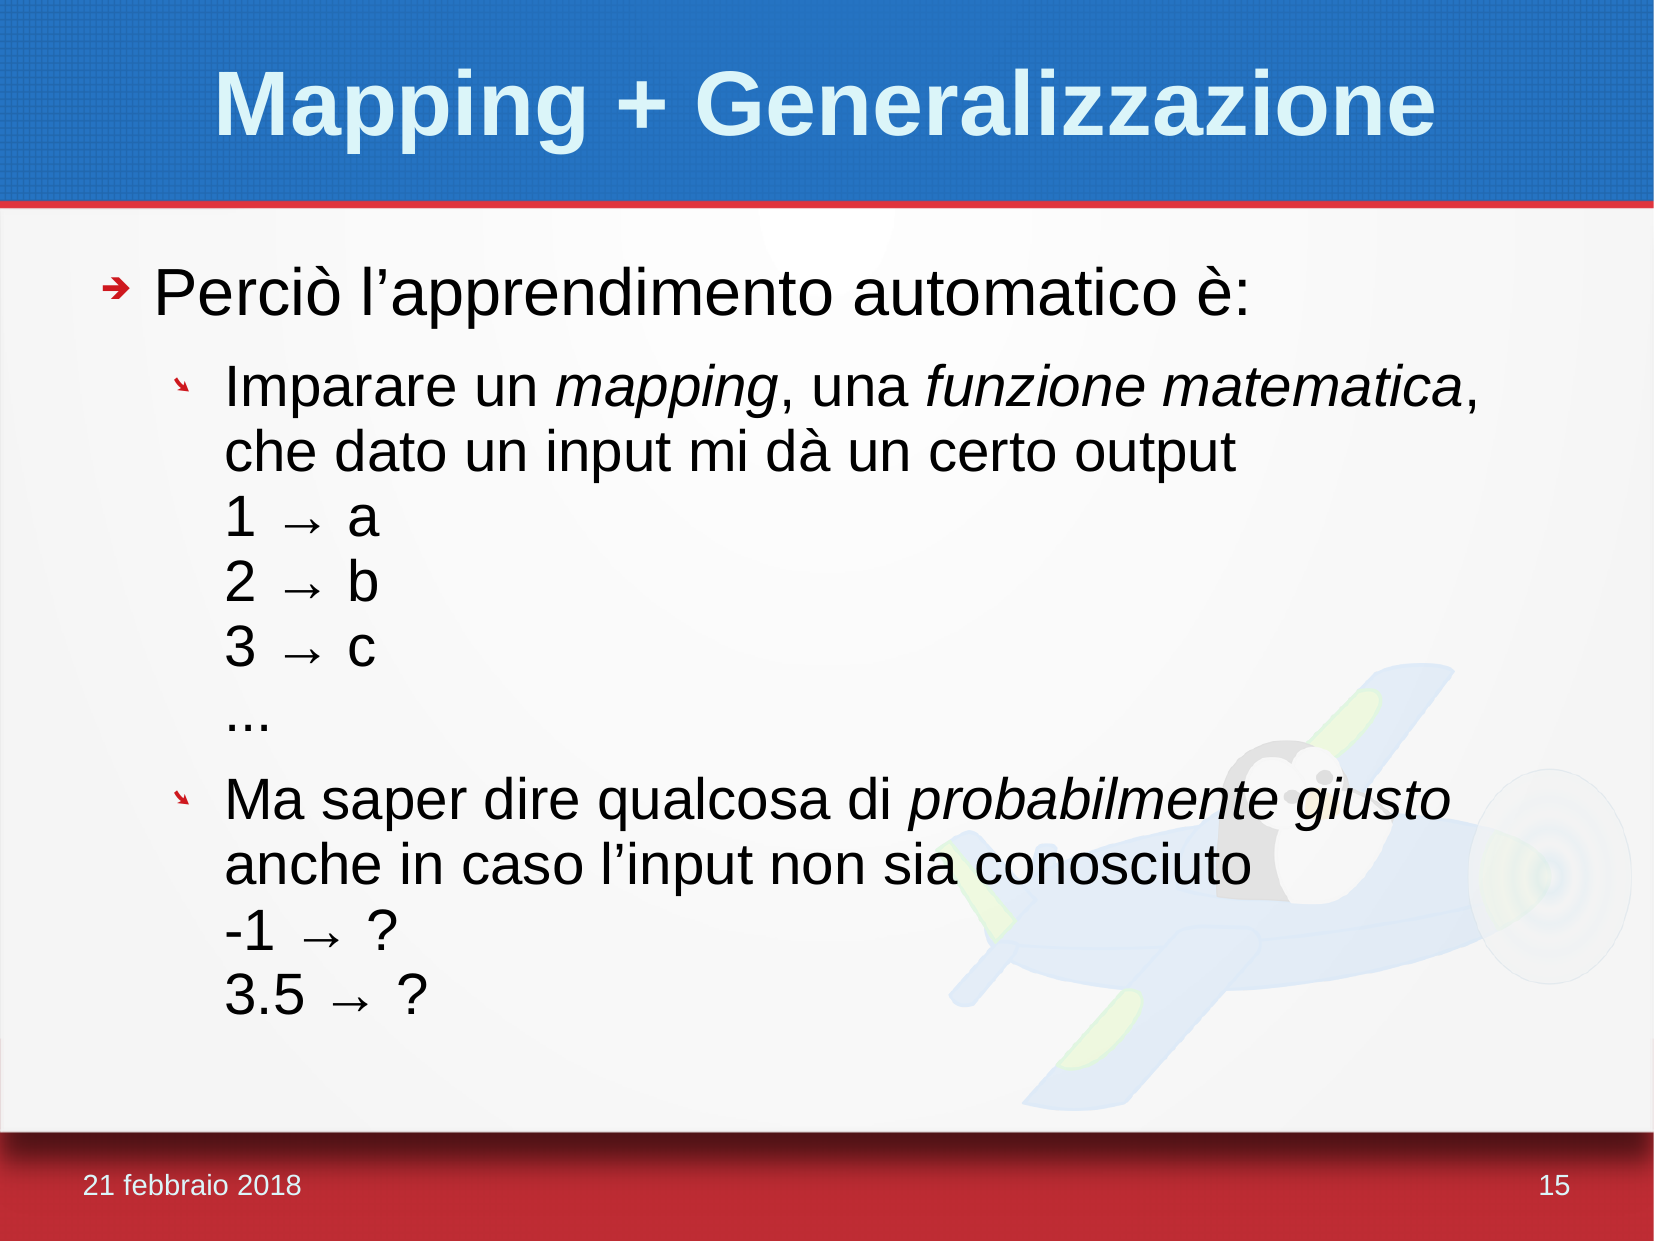

# Mapping + Generalizzazione
Perciò l’apprendimento automatico è:
Imparare un mapping, una funzione matematica, che dato un input mi dà un certo output
1 → a
2 → b
3 → c
...
Ma saper dire qualcosa di probabilmente giusto anche in caso l’input non sia conosciuto
-1 → ?
3.5 → ?
21 febbraio 2018
15